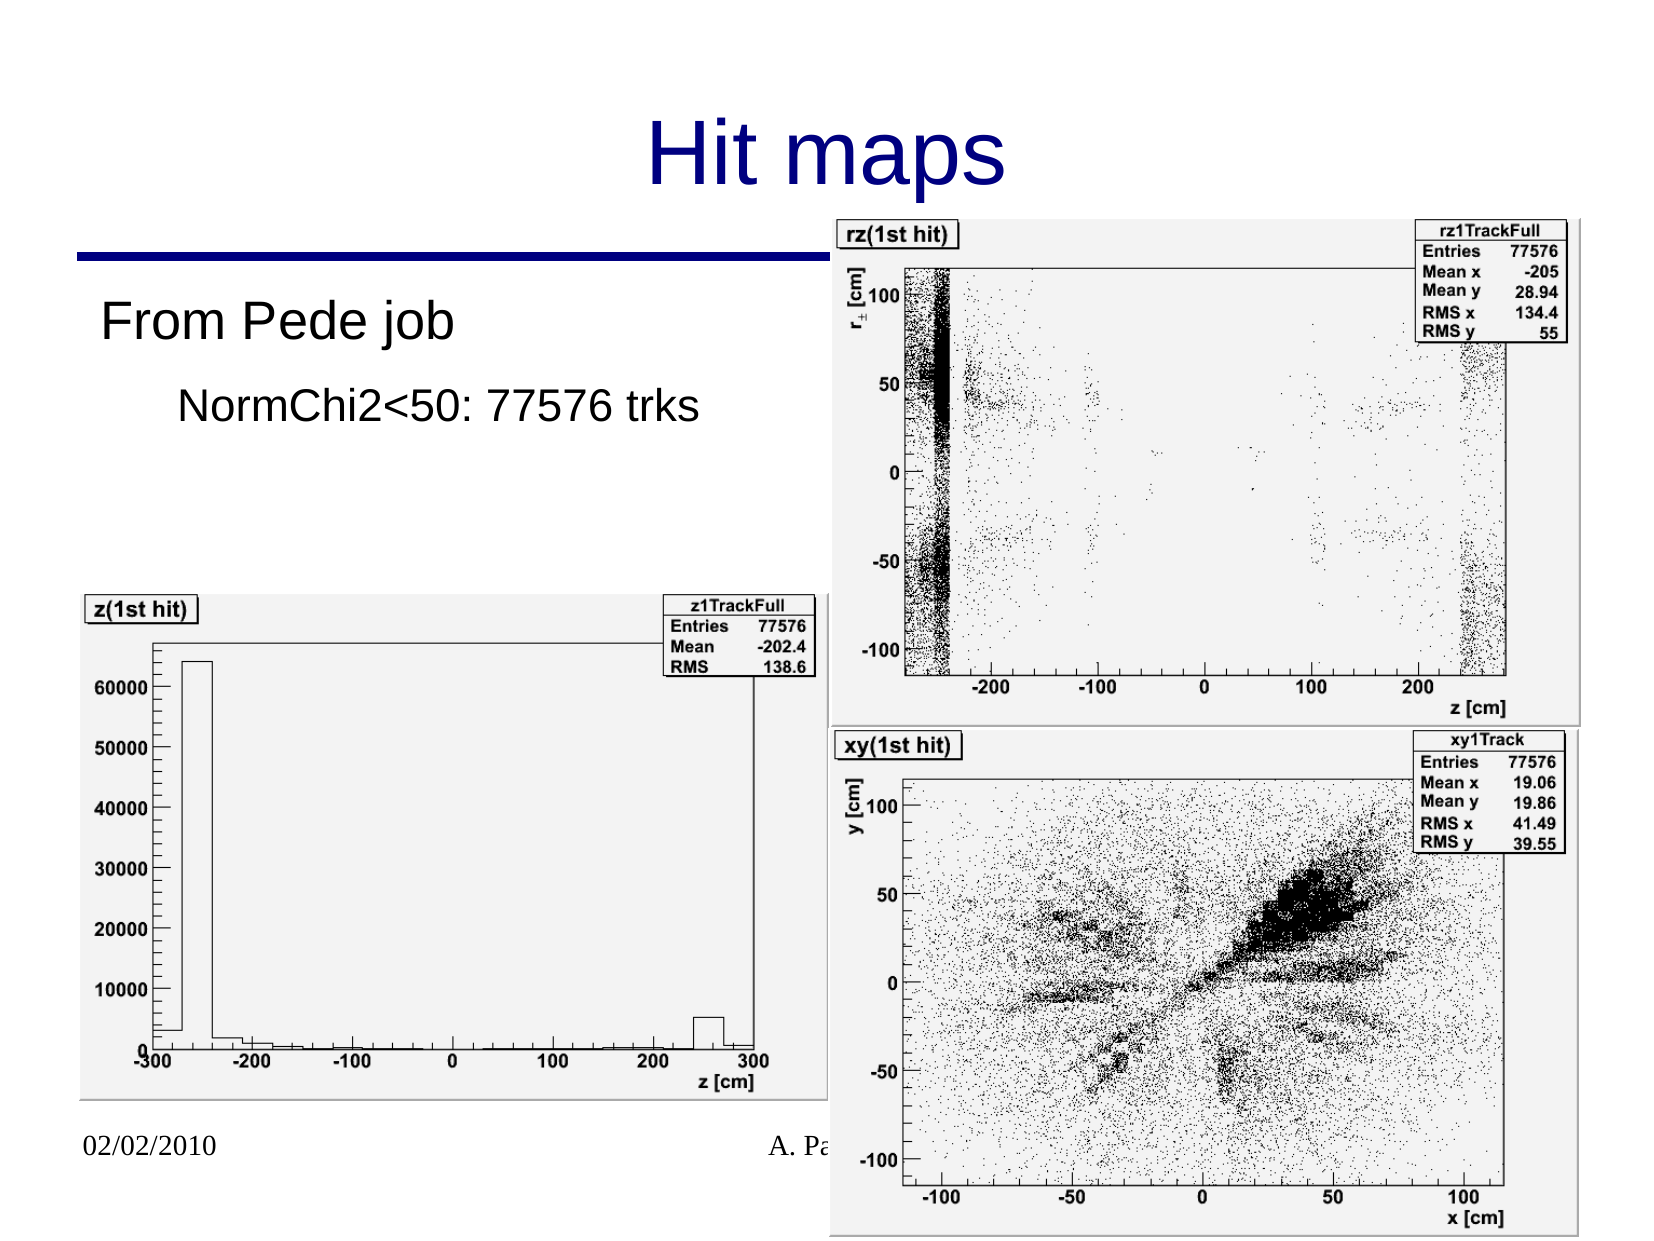

# Hit maps
From Pede job
NormChi2<50: 77576 trks
12